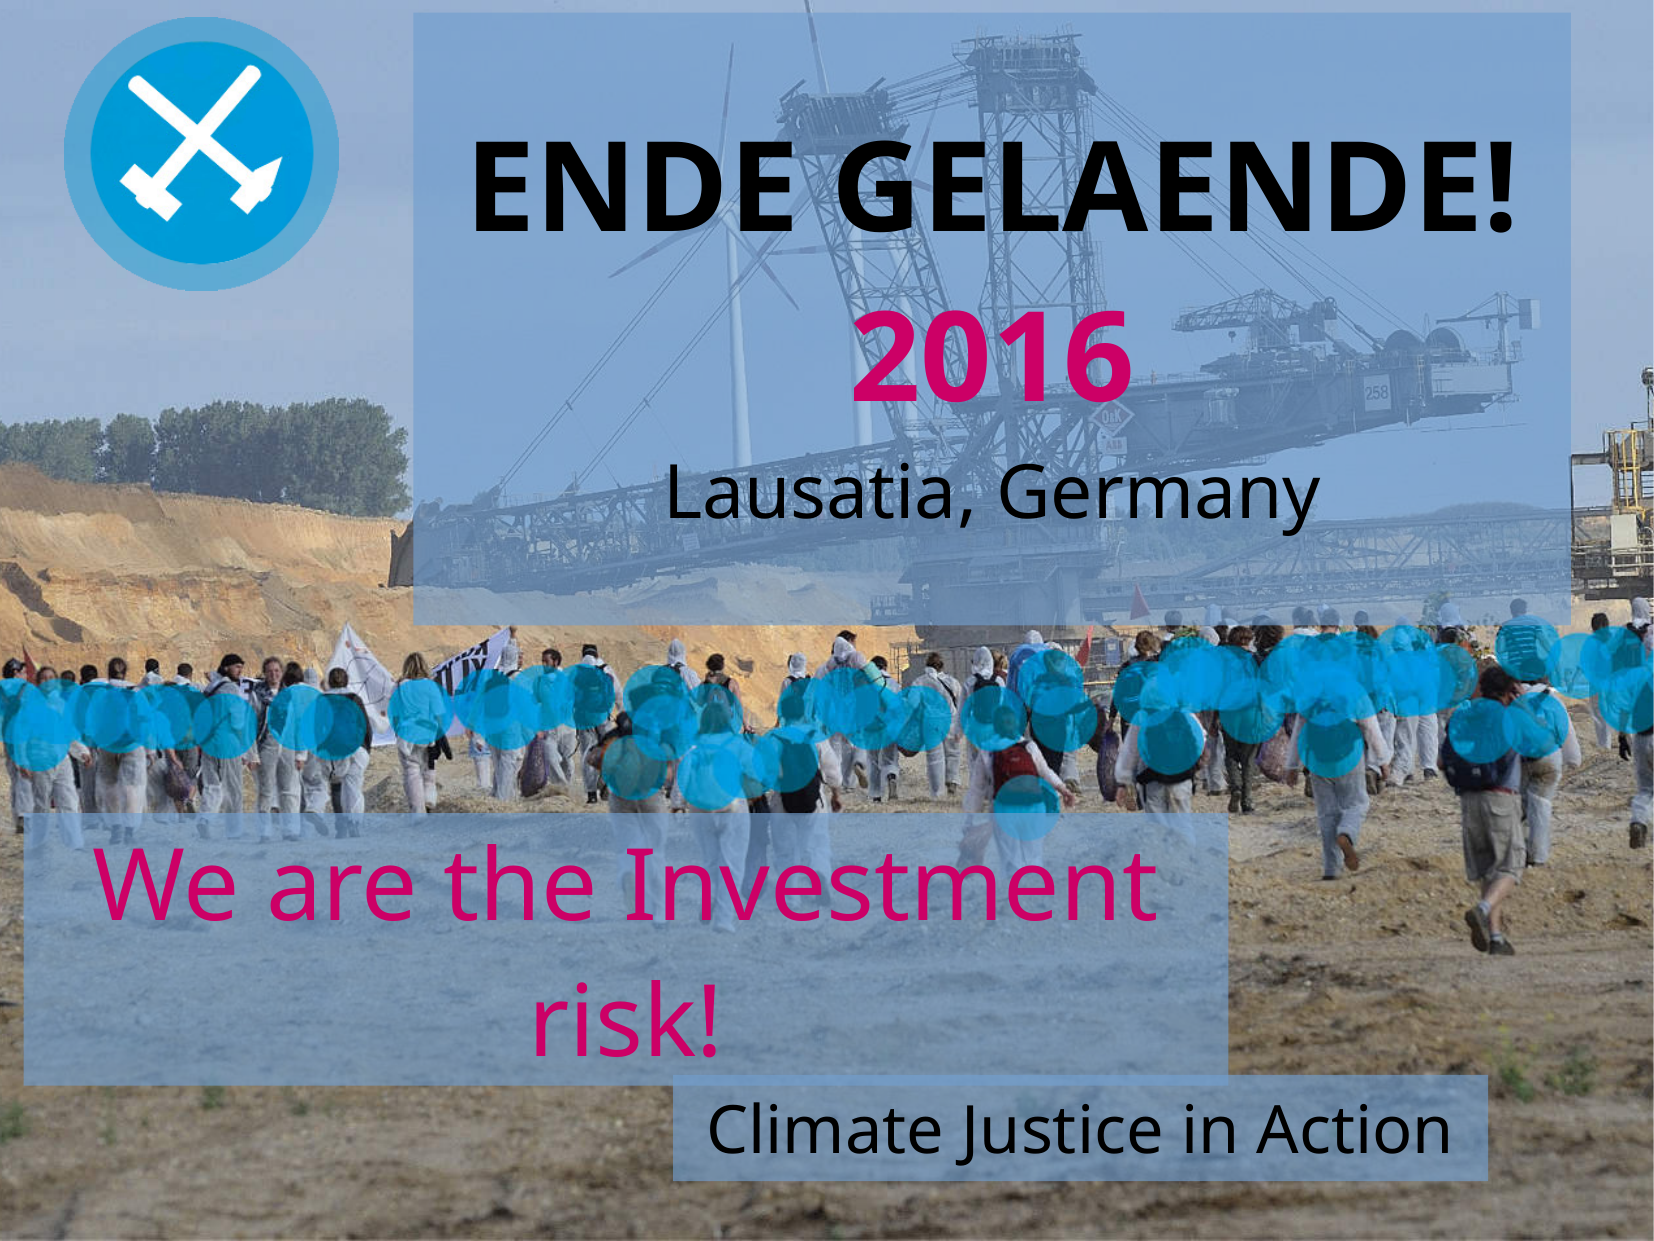

# ENDE GELAENDE! 2016 Lausatia, Germany
We are the Investment risk!
Climate Justice in Action